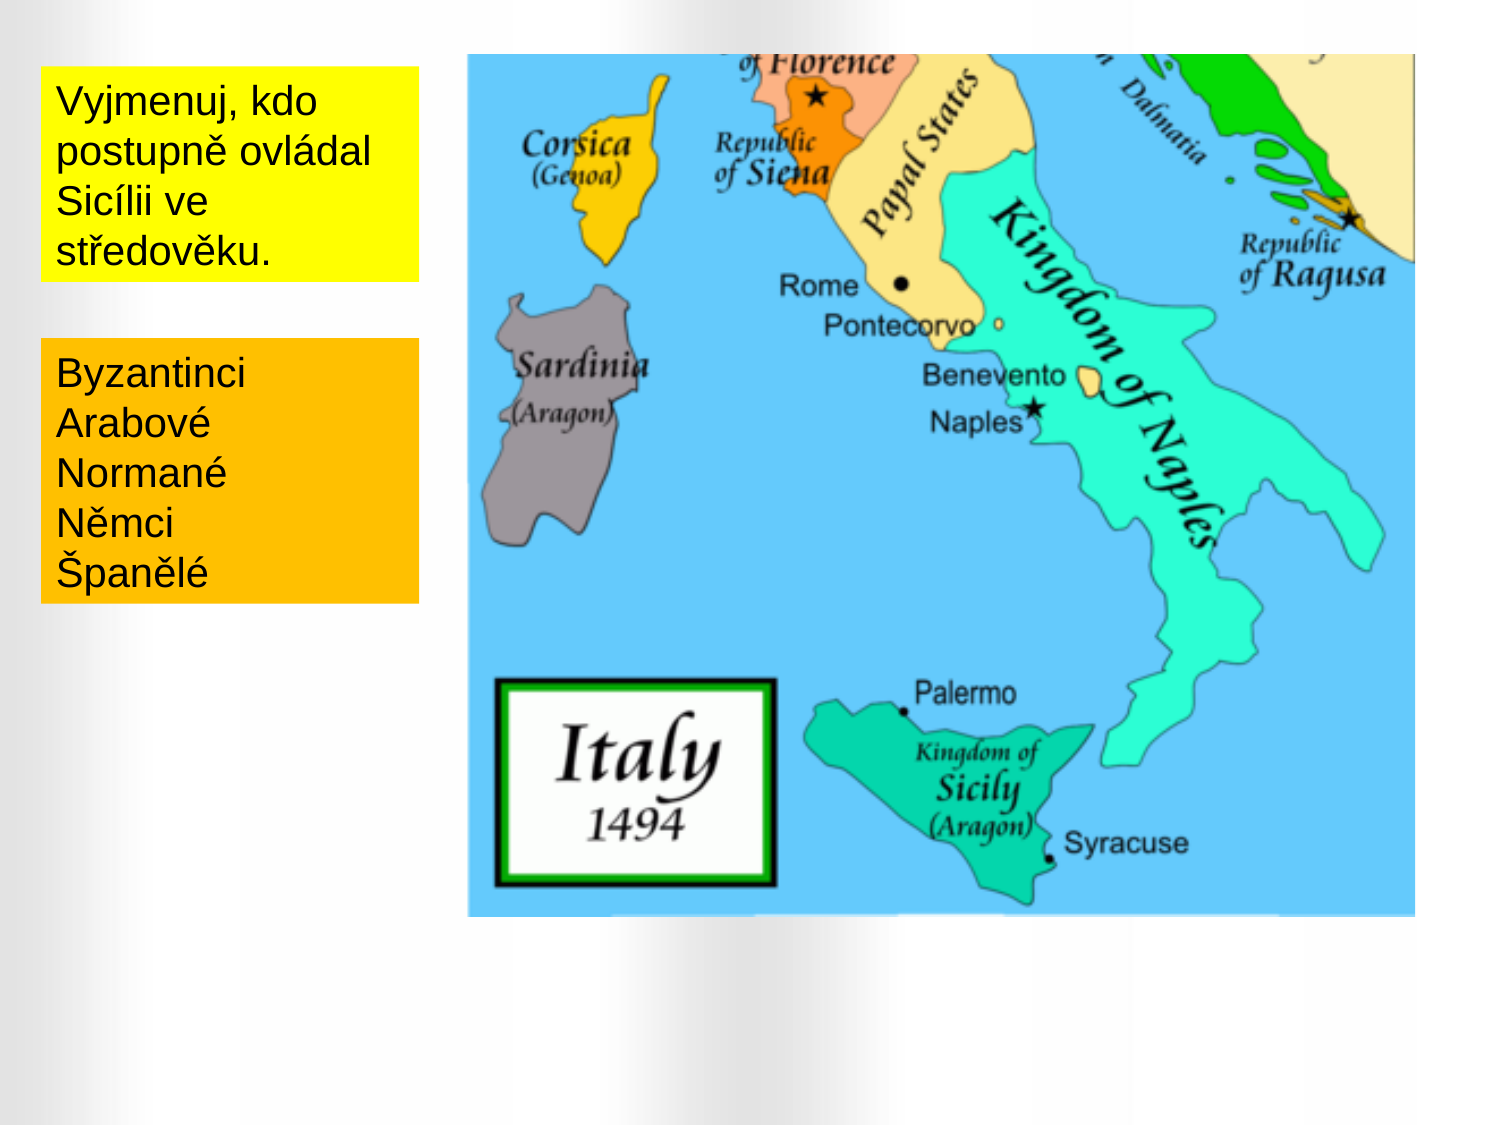

Vyjmenuj, kdo postupně ovládal Sicílii ve středověku.
Byzantinci
Arabové
Normané
Němci
Španělé